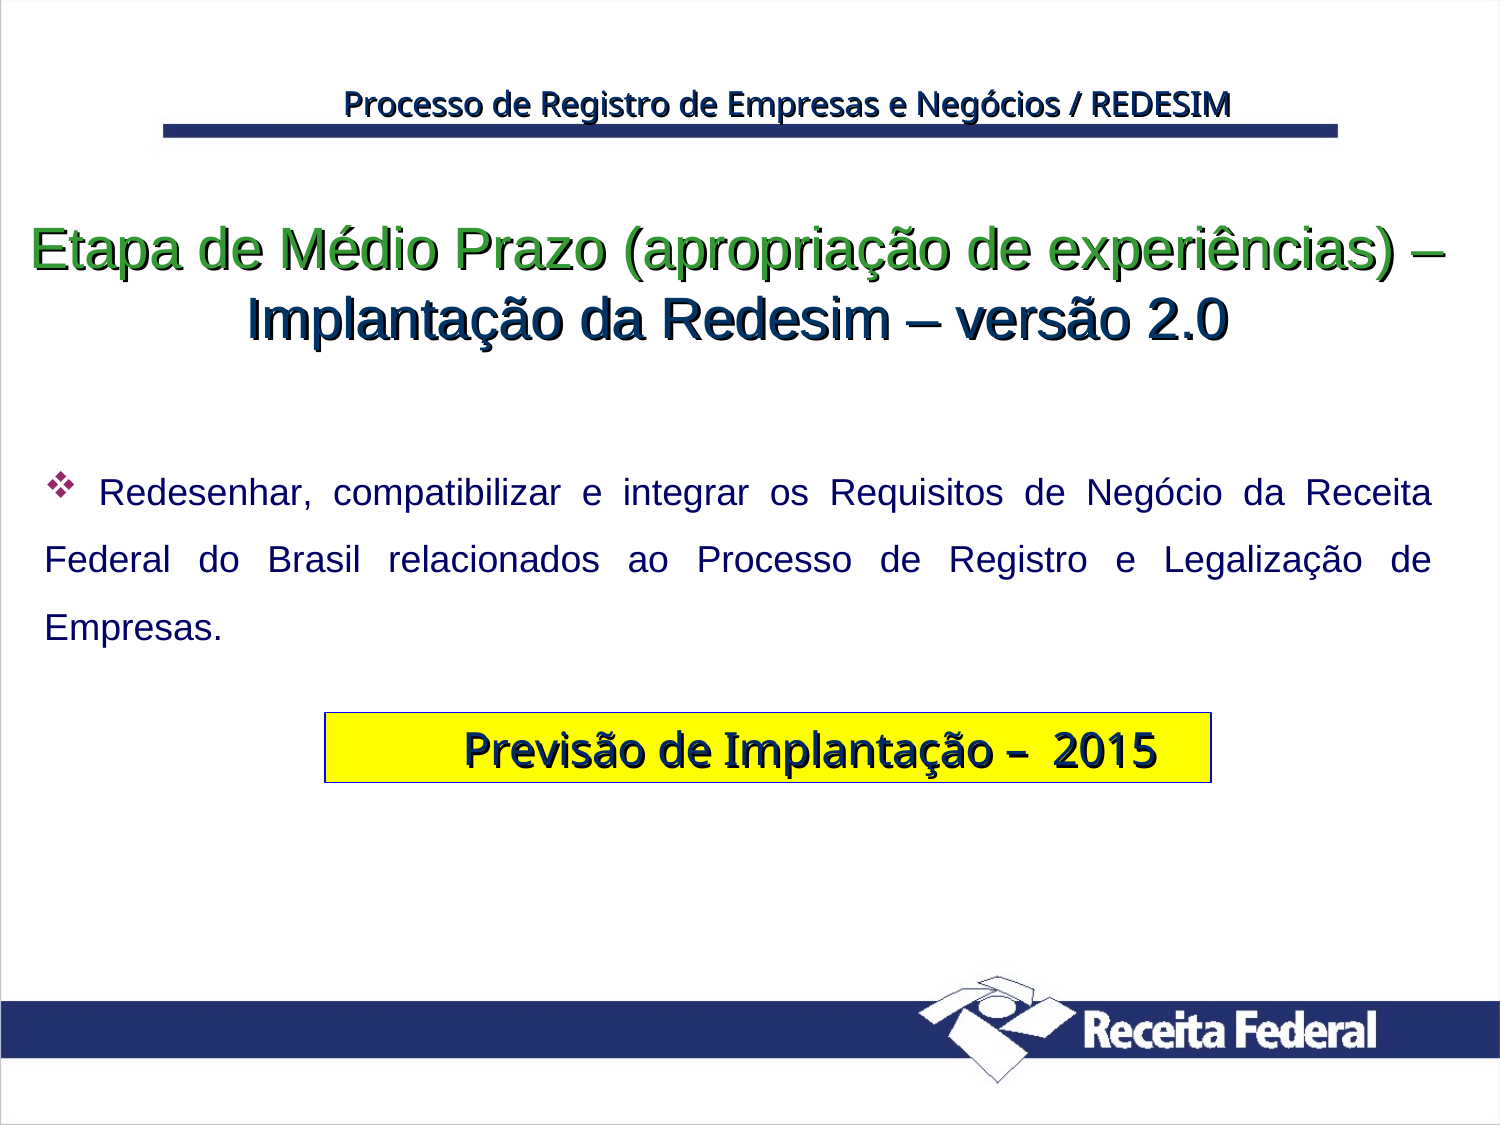

Processo de Registro de Empresas e Negócios / REDESIM
Etapa de Médio Prazo (apropriação de experiências) – Implantação da Redesim – versão 2.0
 Redesenhar, compatibilizar e integrar os Requisitos de Negócio da Receita Federal do Brasil relacionados ao Processo de Registro e Legalização de Empresas.
 Previsão de Implantação – 2015